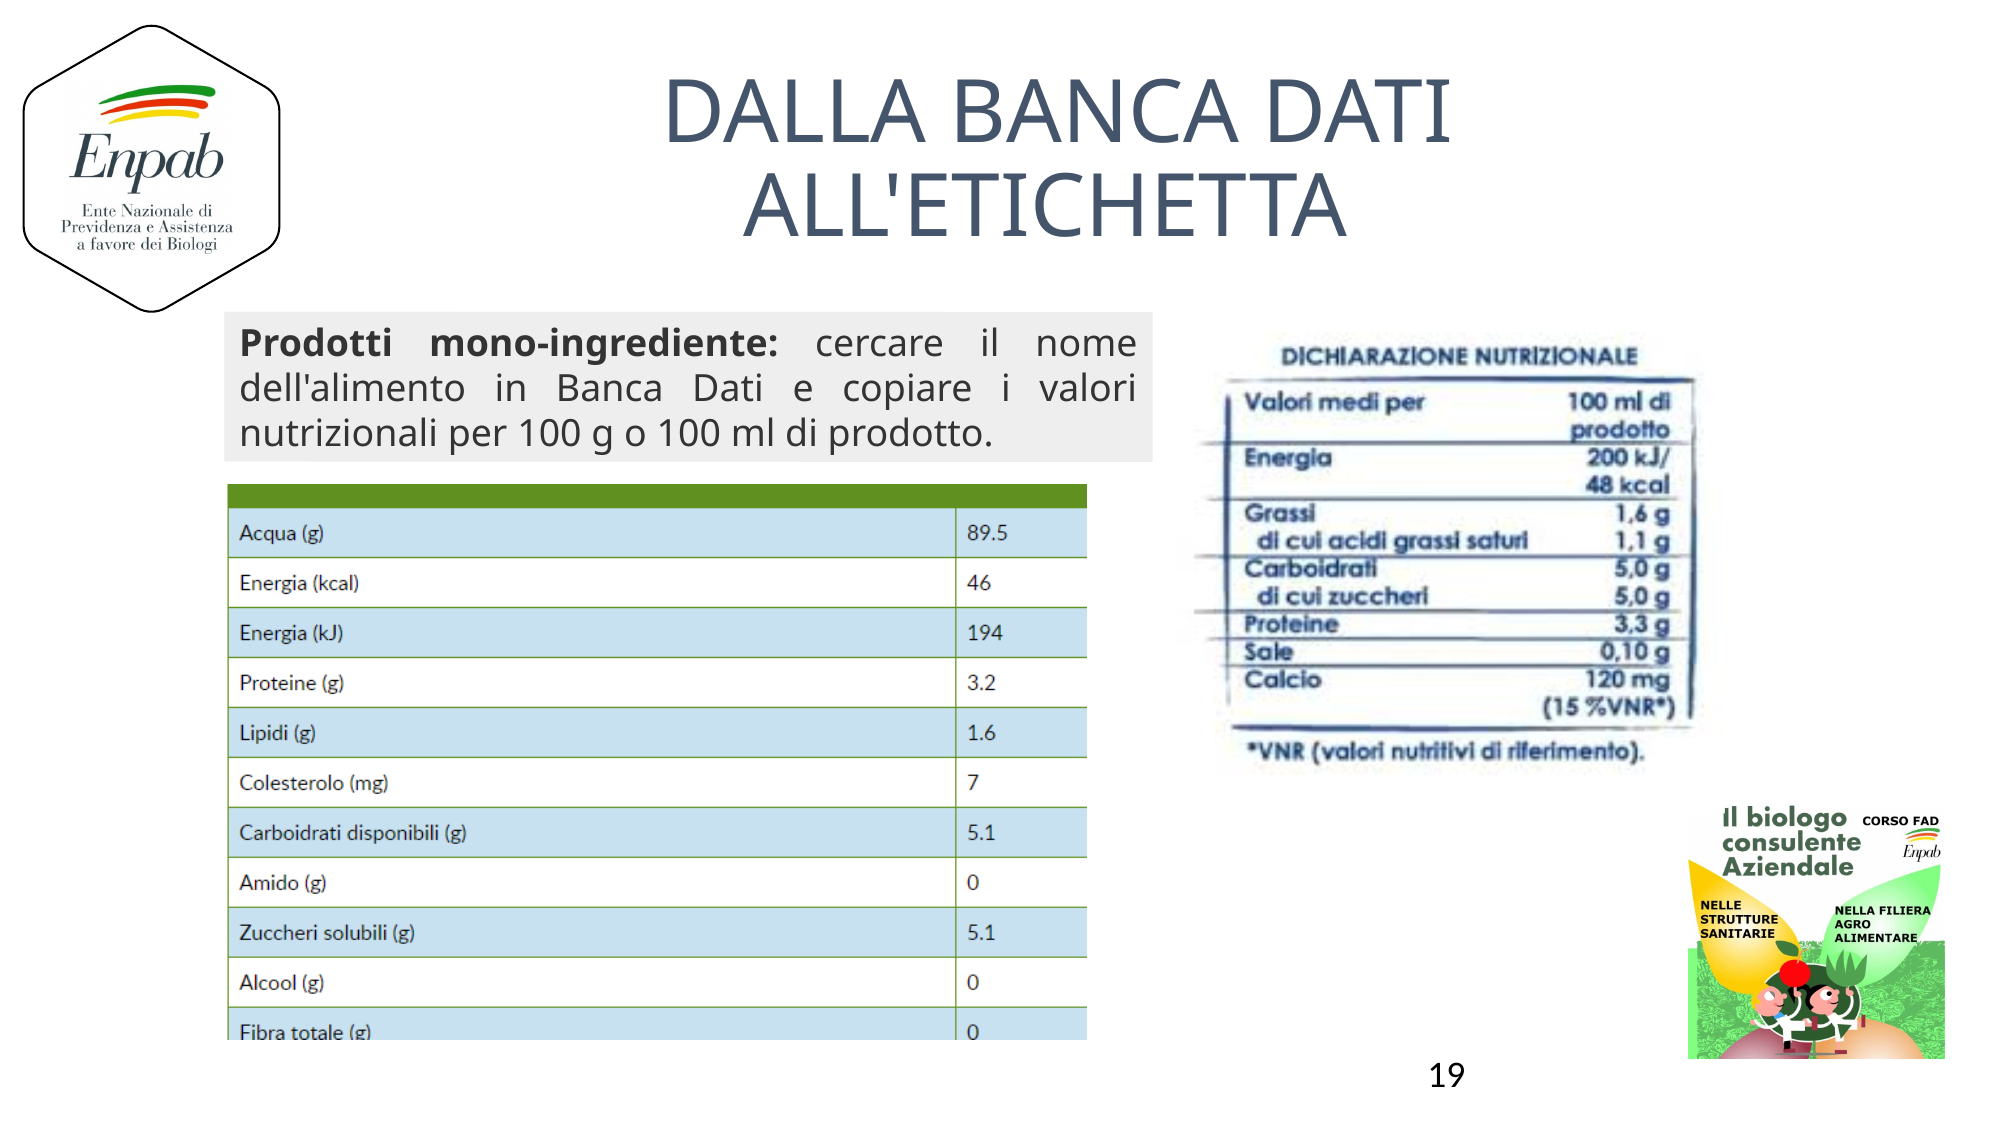

DALLA BANCA DATI ALL'ETICHETTA
Prodotti mono-ingrediente: cercare il nome dell'alimento in Banca Dati e copiare i valori nutrizionali per 100 g o 100 ml di prodotto.
19